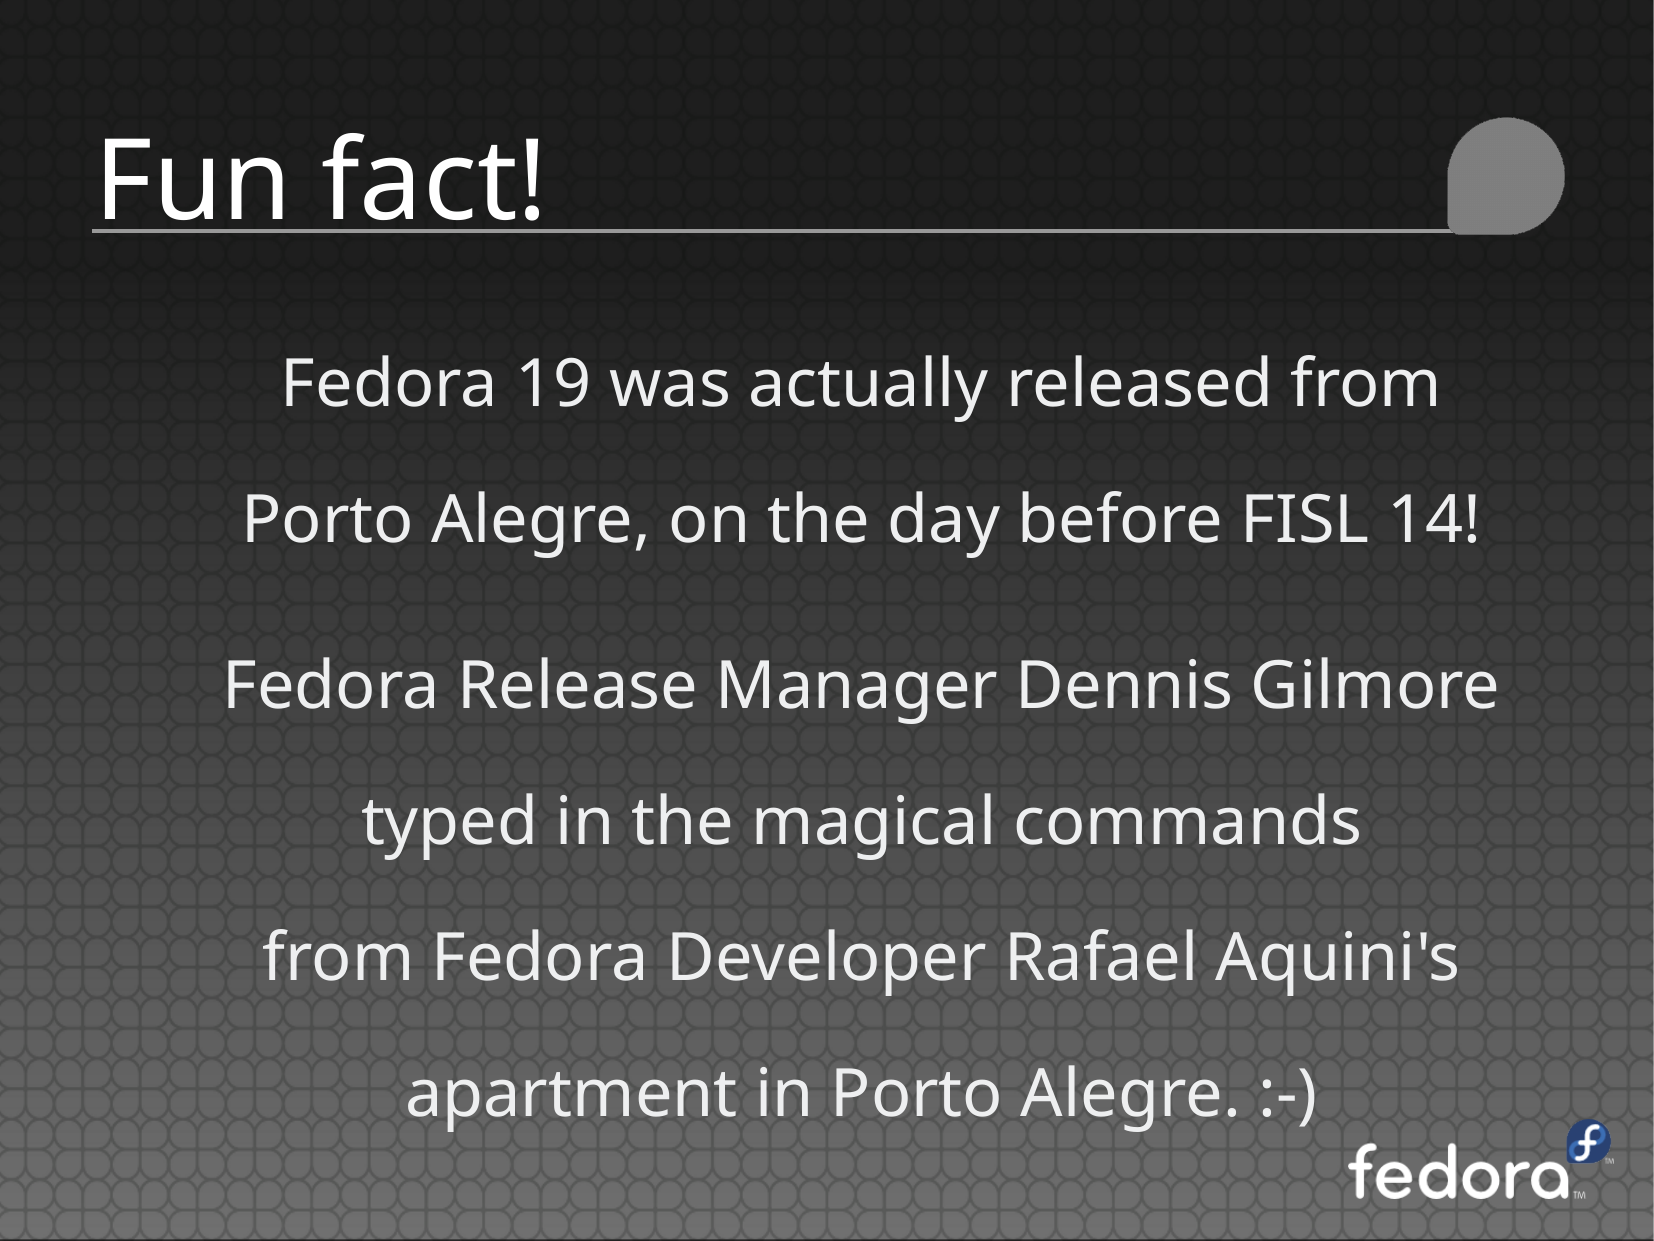

Fun fact!
# Fedora 19 was actually released from Porto Alegre, on the day before FISL 14!
Fedora Release Manager Dennis Gilmore
typed in the magical commands
from Fedora Developer Rafael Aquini's
apartment in Porto Alegre. :-)